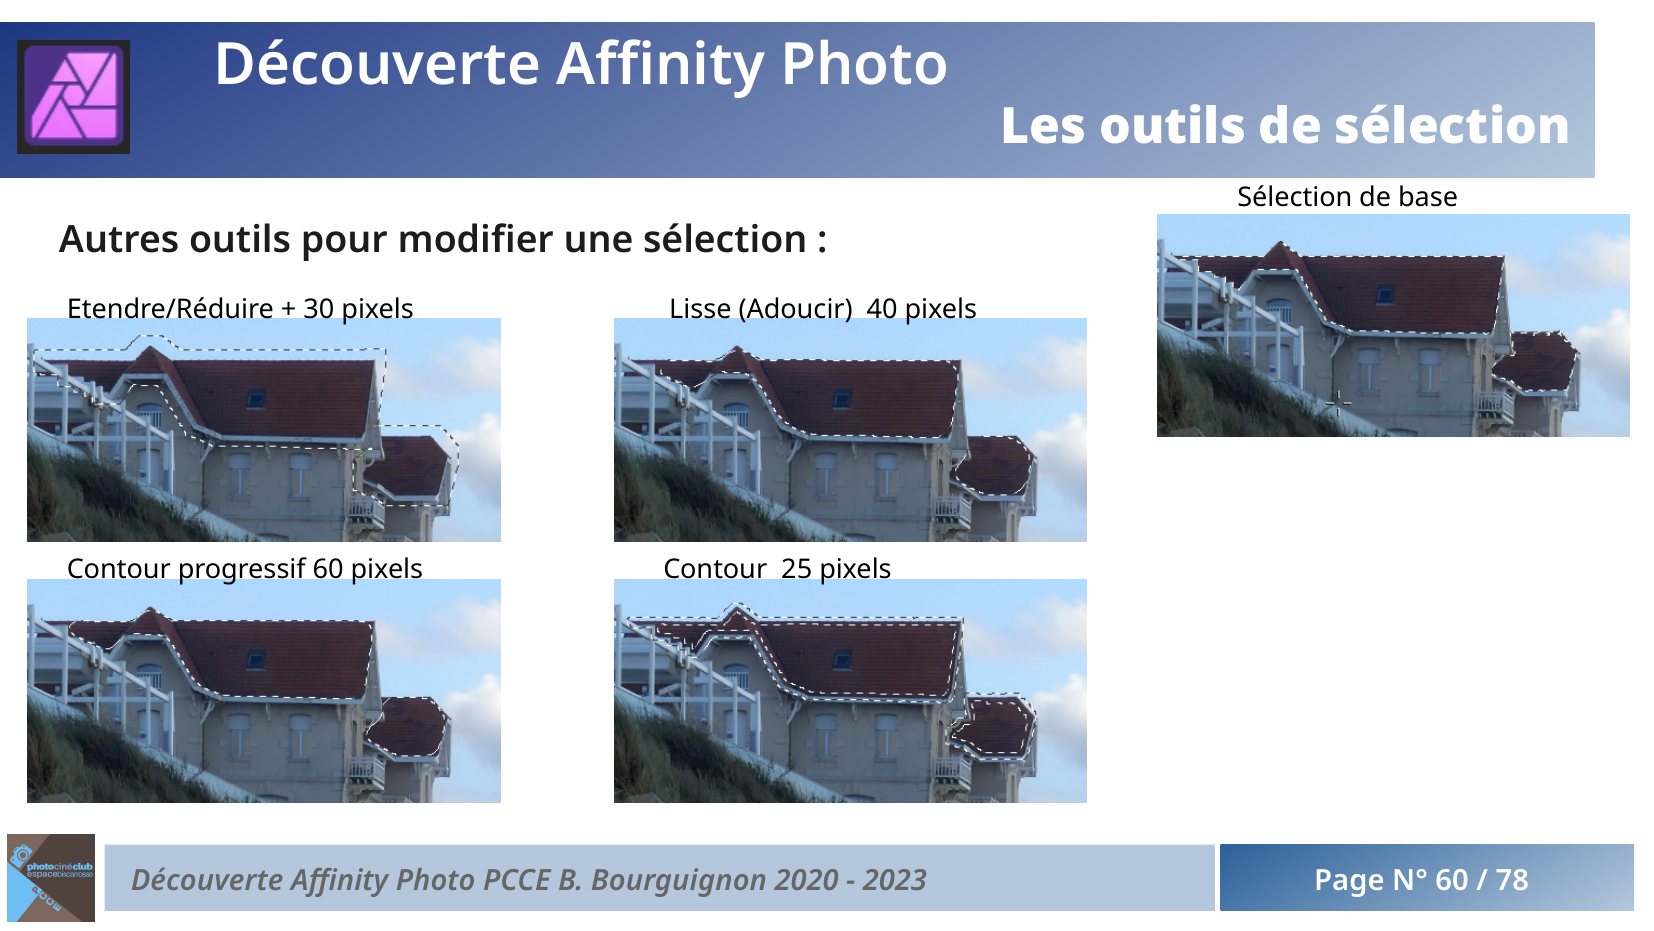

# Les outils de sélection
Sélection de base
Autres outils pour modifier une sélection :
Etendre/Réduire + 30 pixels
Lisse (Adoucir) 40 pixels
Contour progressif 60 pixels
Contour 25 pixels